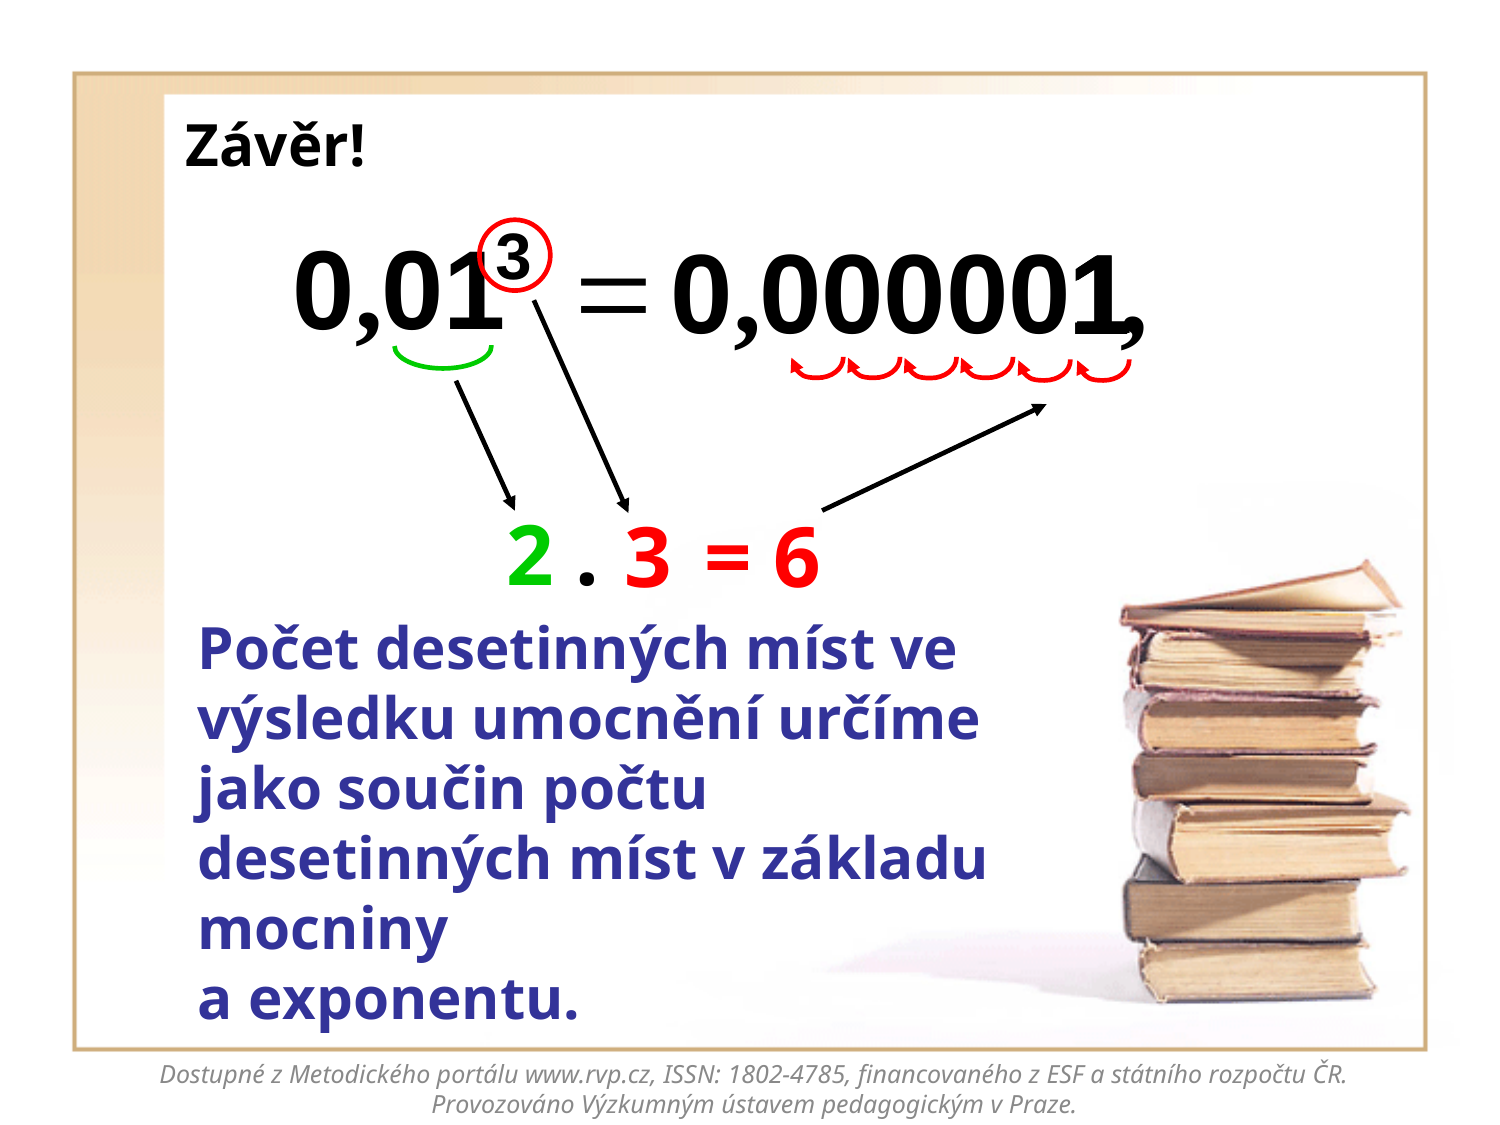

Závěr!
2 .
3
= 6
Počet desetinných míst ve výsledku umocnění určíme jako součin počtu desetinných míst v základu mocniny
a exponentu.